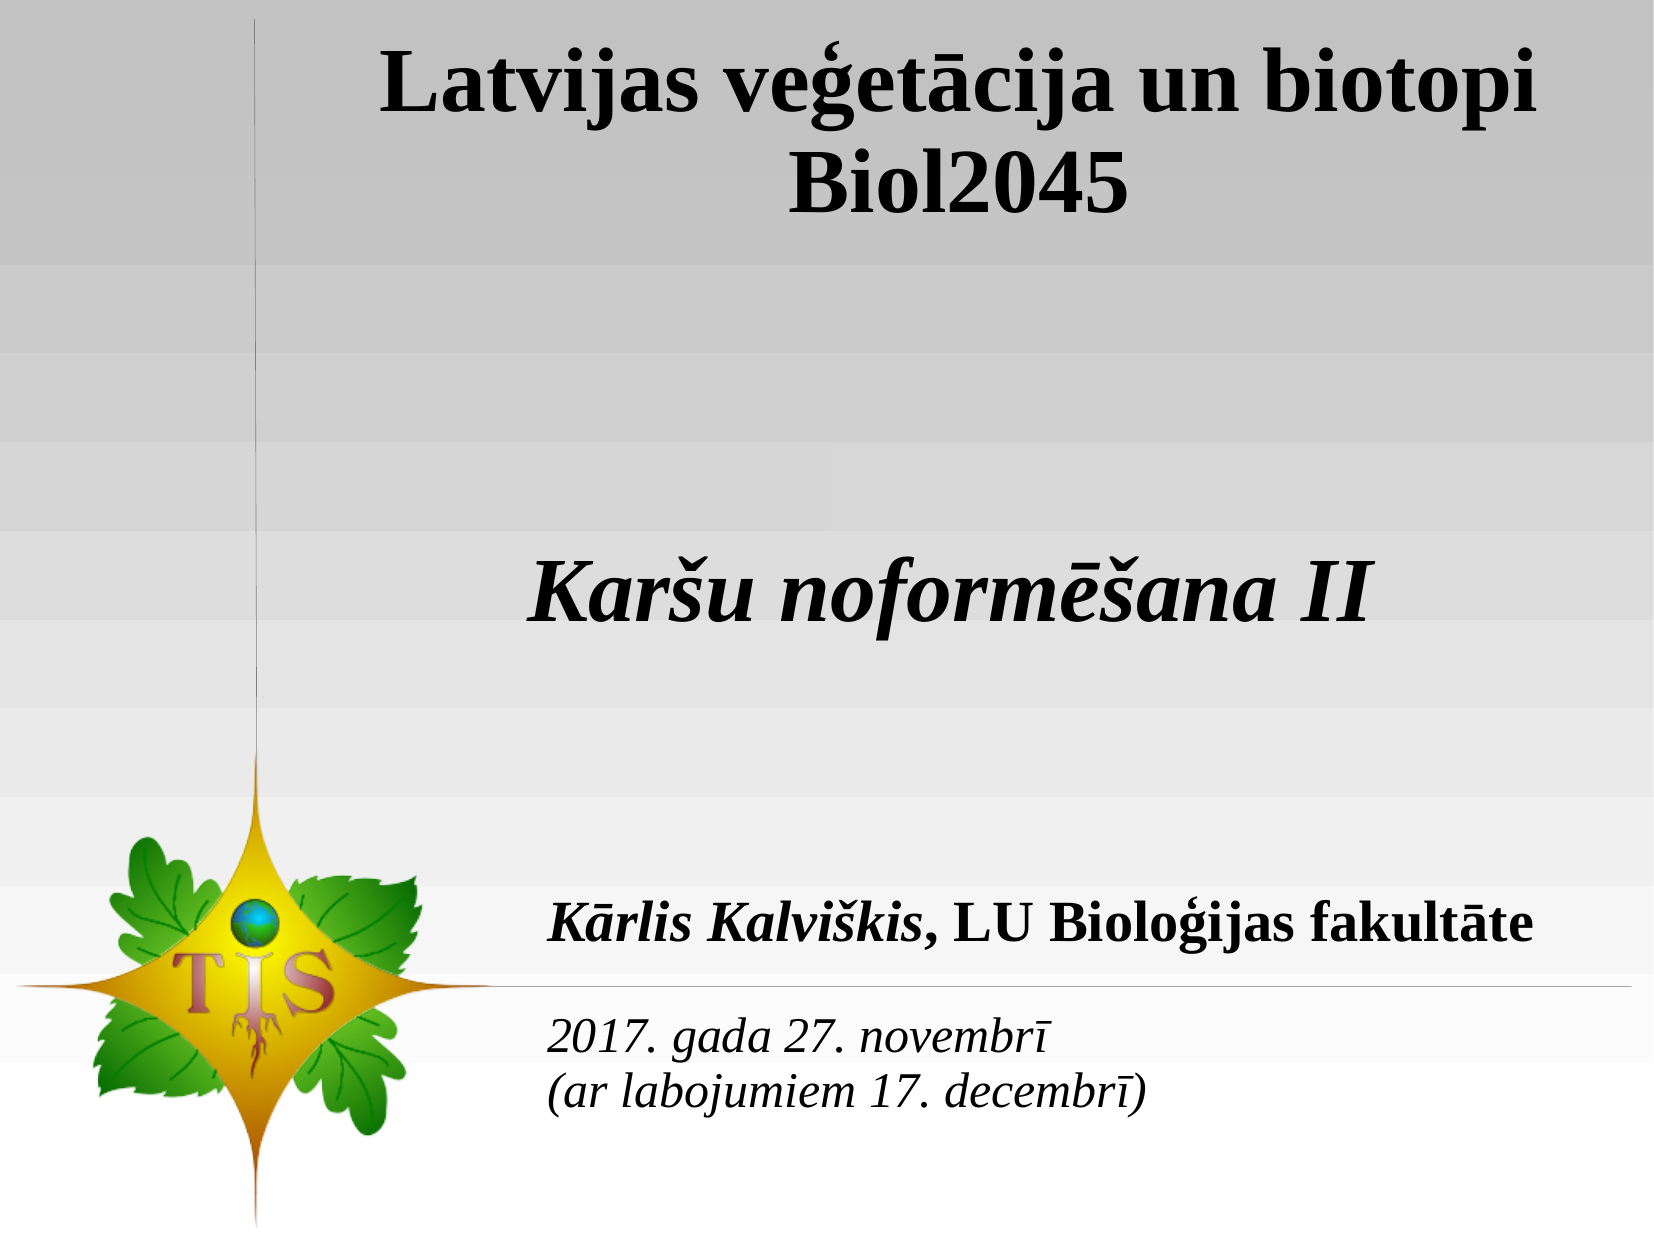

# Karšu noformēšana II
2017. gada 27. novembrī
(ar labojumiem 17. decembrī)